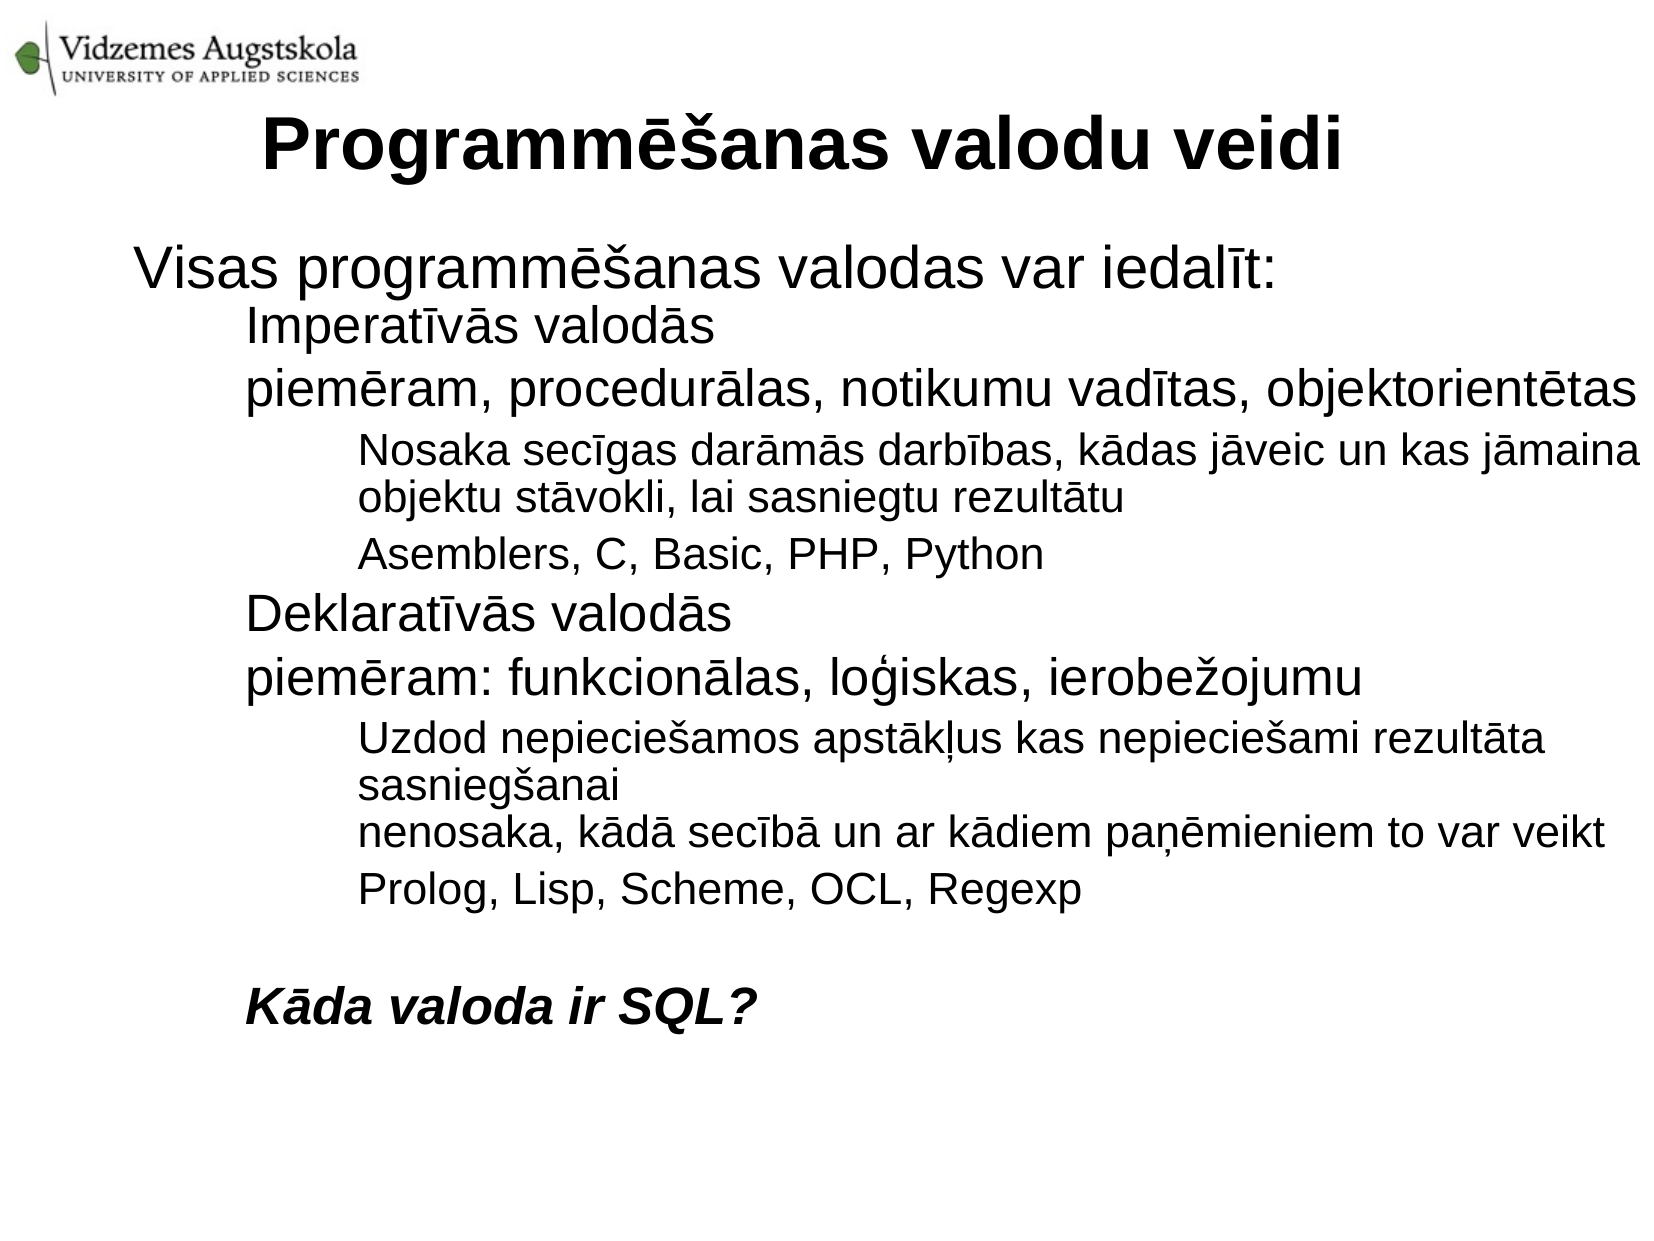

# Programmēšanas valodu veidi
Visas programmēšanas valodas var iedalīt:
Imperatīvās valodās
piemēram, procedurālas, notikumu vadītas, objektorientētas
Nosaka secīgas darāmās darbības, kādas jāveic un kas jāmaina objektu stāvokli, lai sasniegtu rezultātu
Asemblers, C, Basic, PHP, Python
Deklaratīvās valodās
piemēram: funkcionālas, loģiskas, ierobežojumu
Uzdod nepieciešamos apstākļus kas nepieciešami rezultāta sasniegšanai
nenosaka, kādā secībā un ar kādiem paņēmieniem to var veikt
Prolog, Lisp, Scheme, OCL, Regexp
Kāda valoda ir SQL?